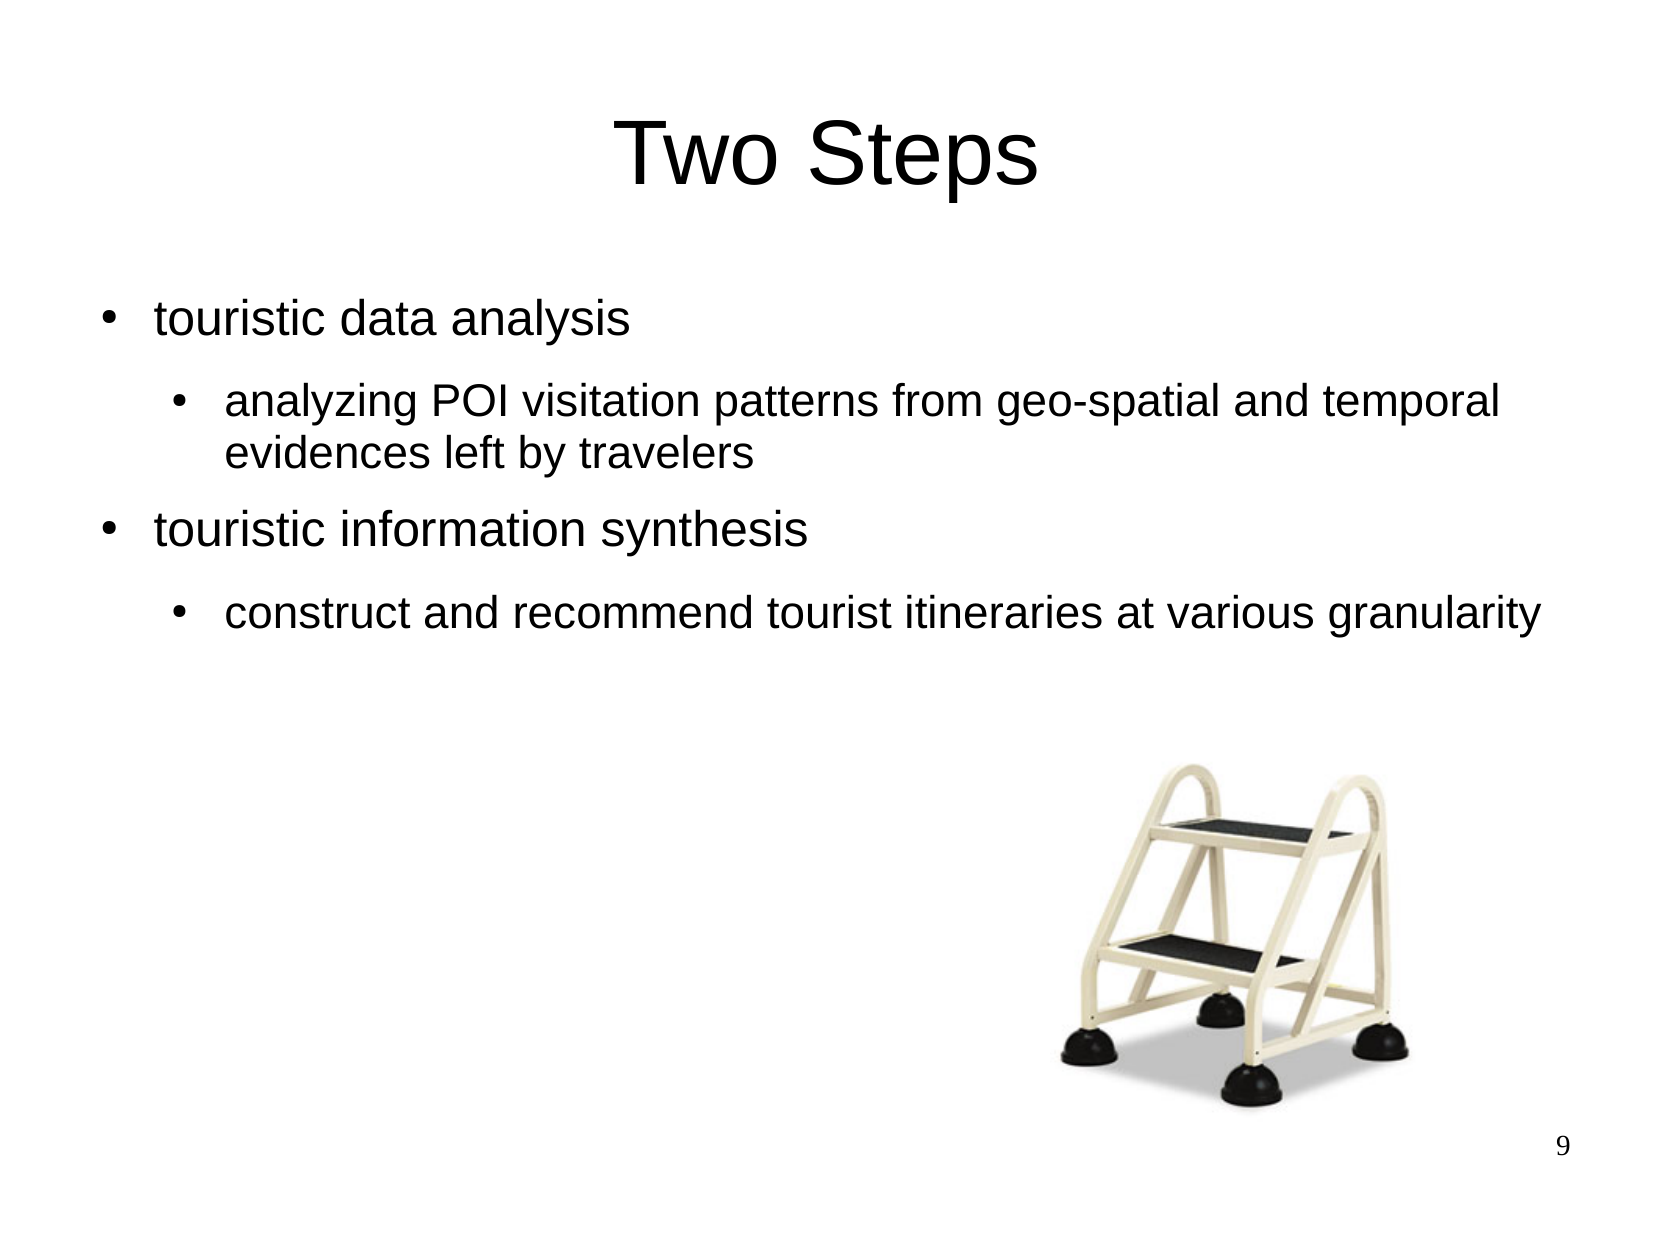

# Two Steps
touristic data analysis
analyzing POI visitation patterns from geo-spatial and temporal evidences left by travelers
touristic information synthesis
construct and recommend tourist itineraries at various granularity
9